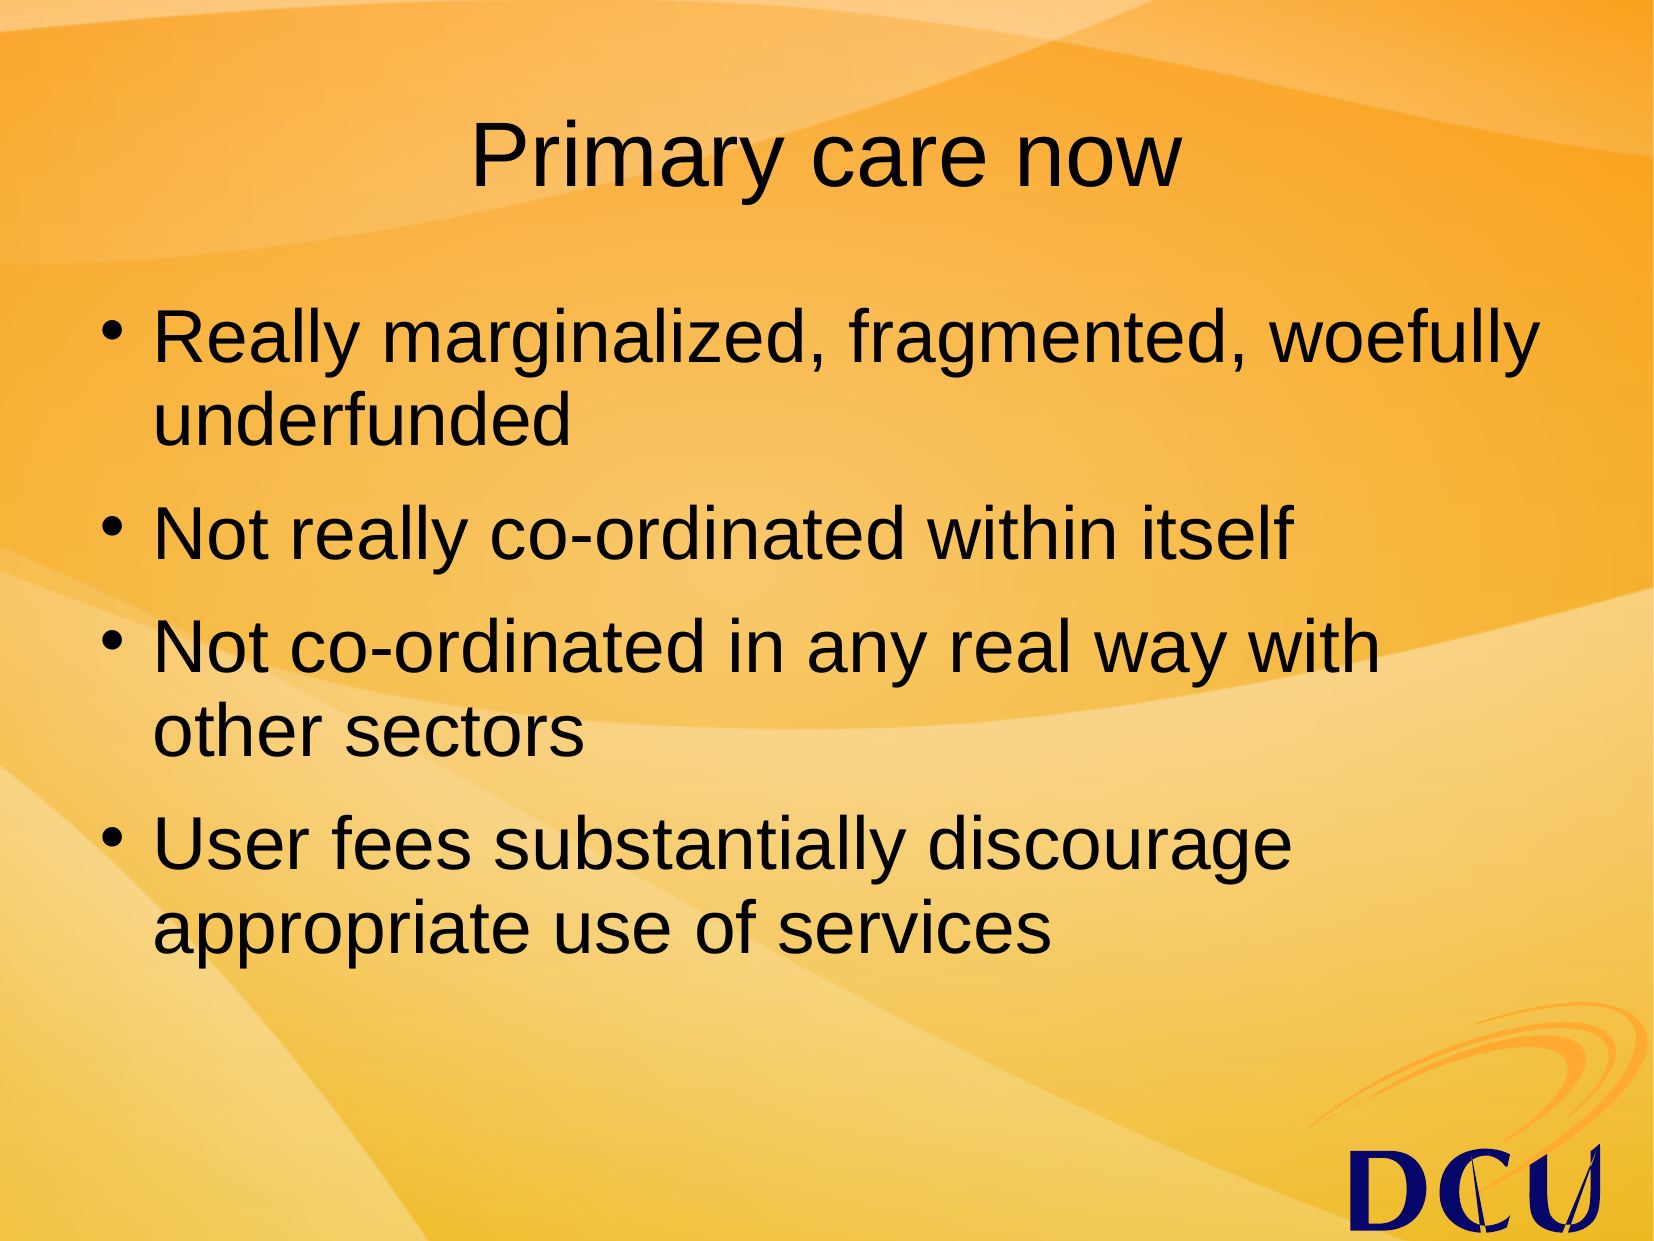

# Primary care now
Really marginalized, fragmented, woefully underfunded
Not really co-ordinated within itself
Not co-ordinated in any real way with other sectors
User fees substantially discourage appropriate use of services